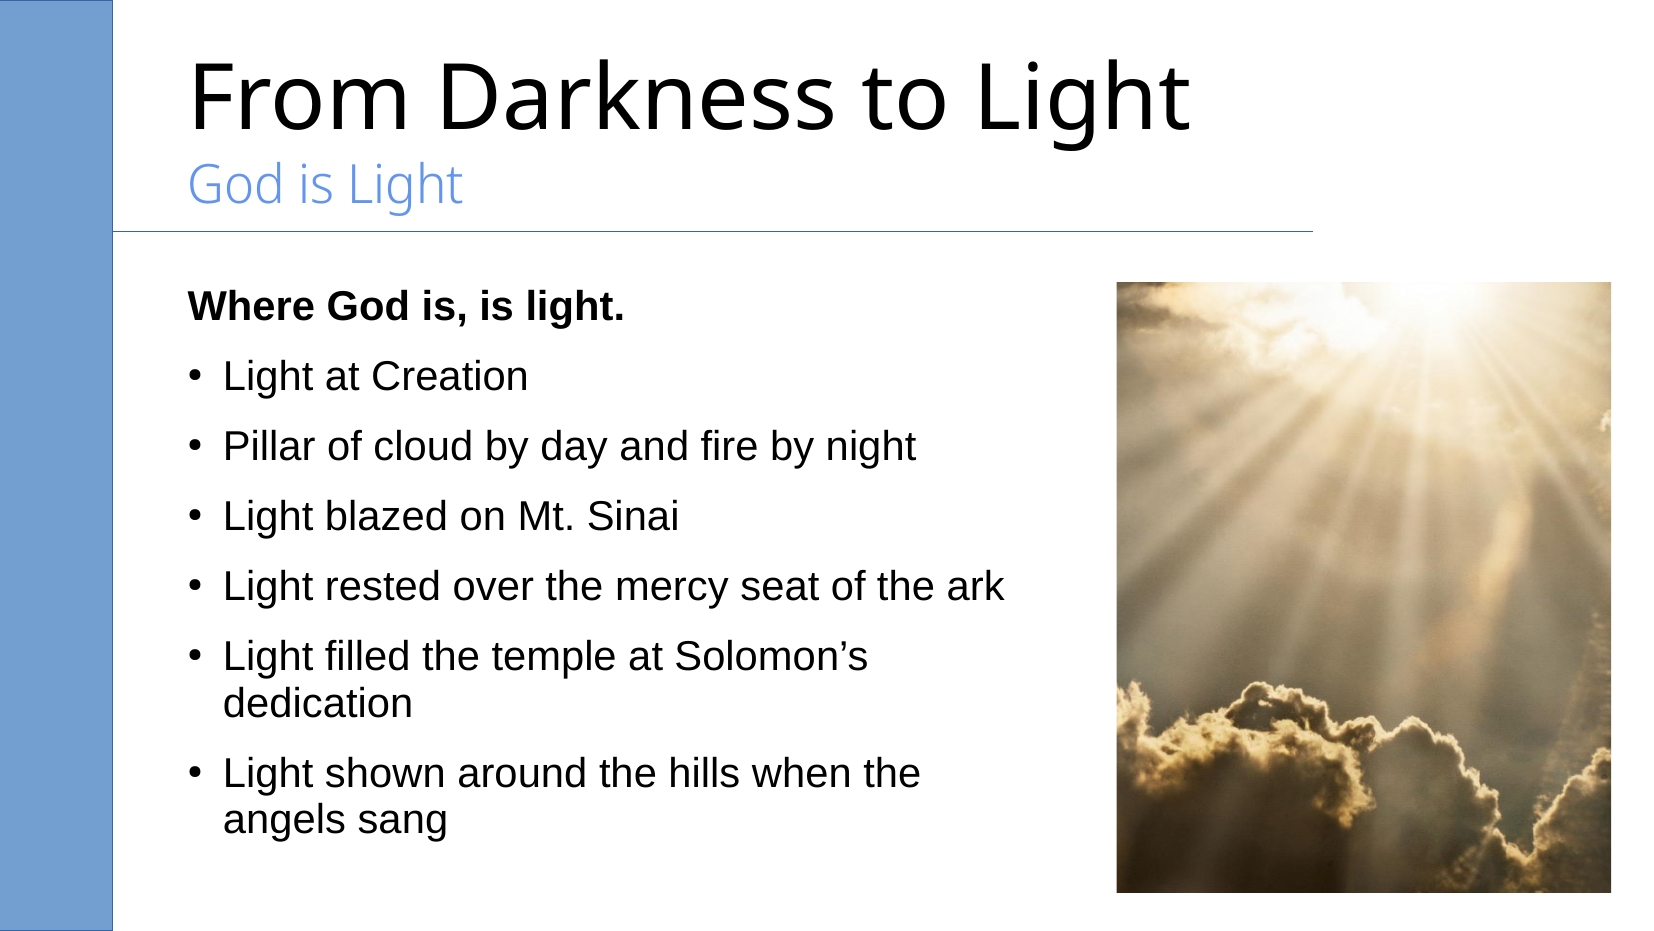

# From Darkness to Light
God is Light
Where God is, is light.
Light at Creation
Pillar of cloud by day and fire by night
Light blazed on Mt. Sinai
Light rested over the mercy seat of the ark
Light filled the temple at Solomon’s dedication
Light shown around the hills when the angels sang